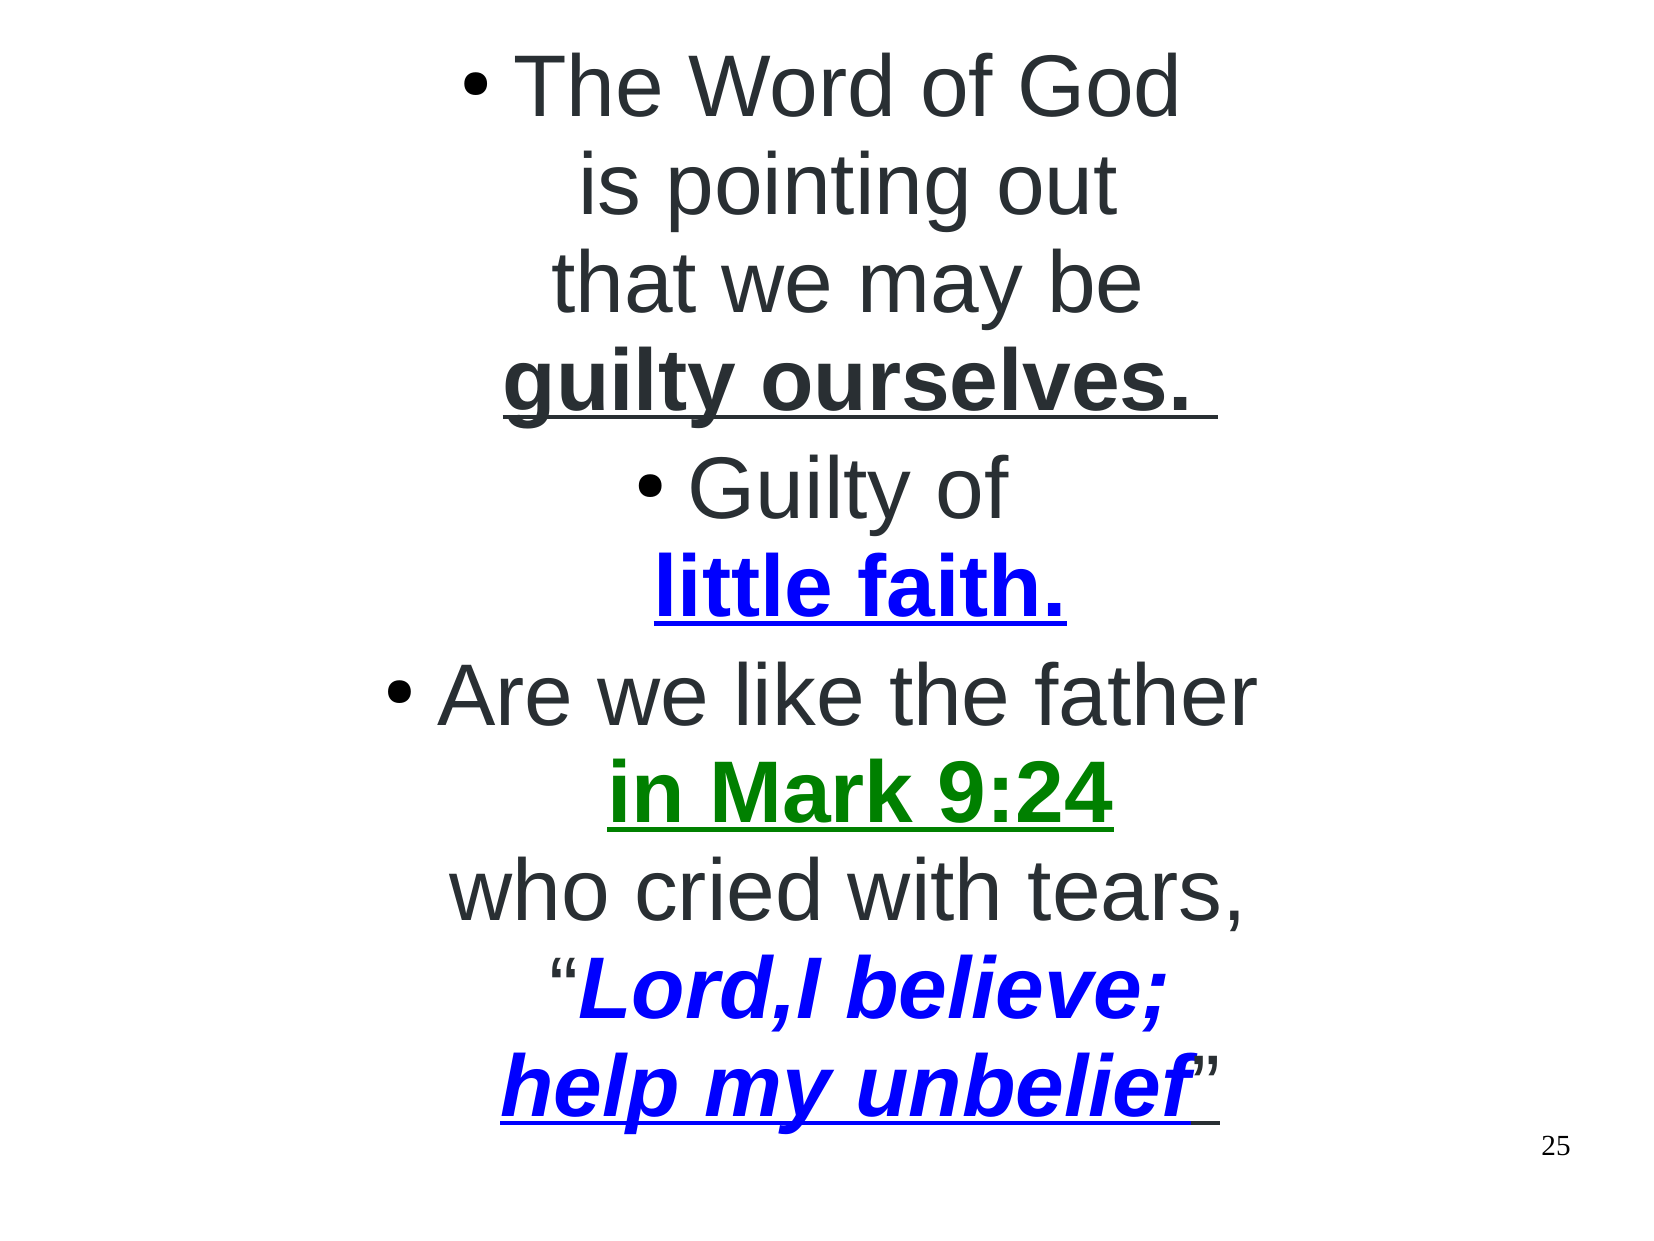

# The Word of God is pointing out that we may be guilty ourselves.
Guilty of
little faith.
Are we like the father
in Mark 9:24
who cried with tears,
“Lord,I believe;
help my unbelief”
25